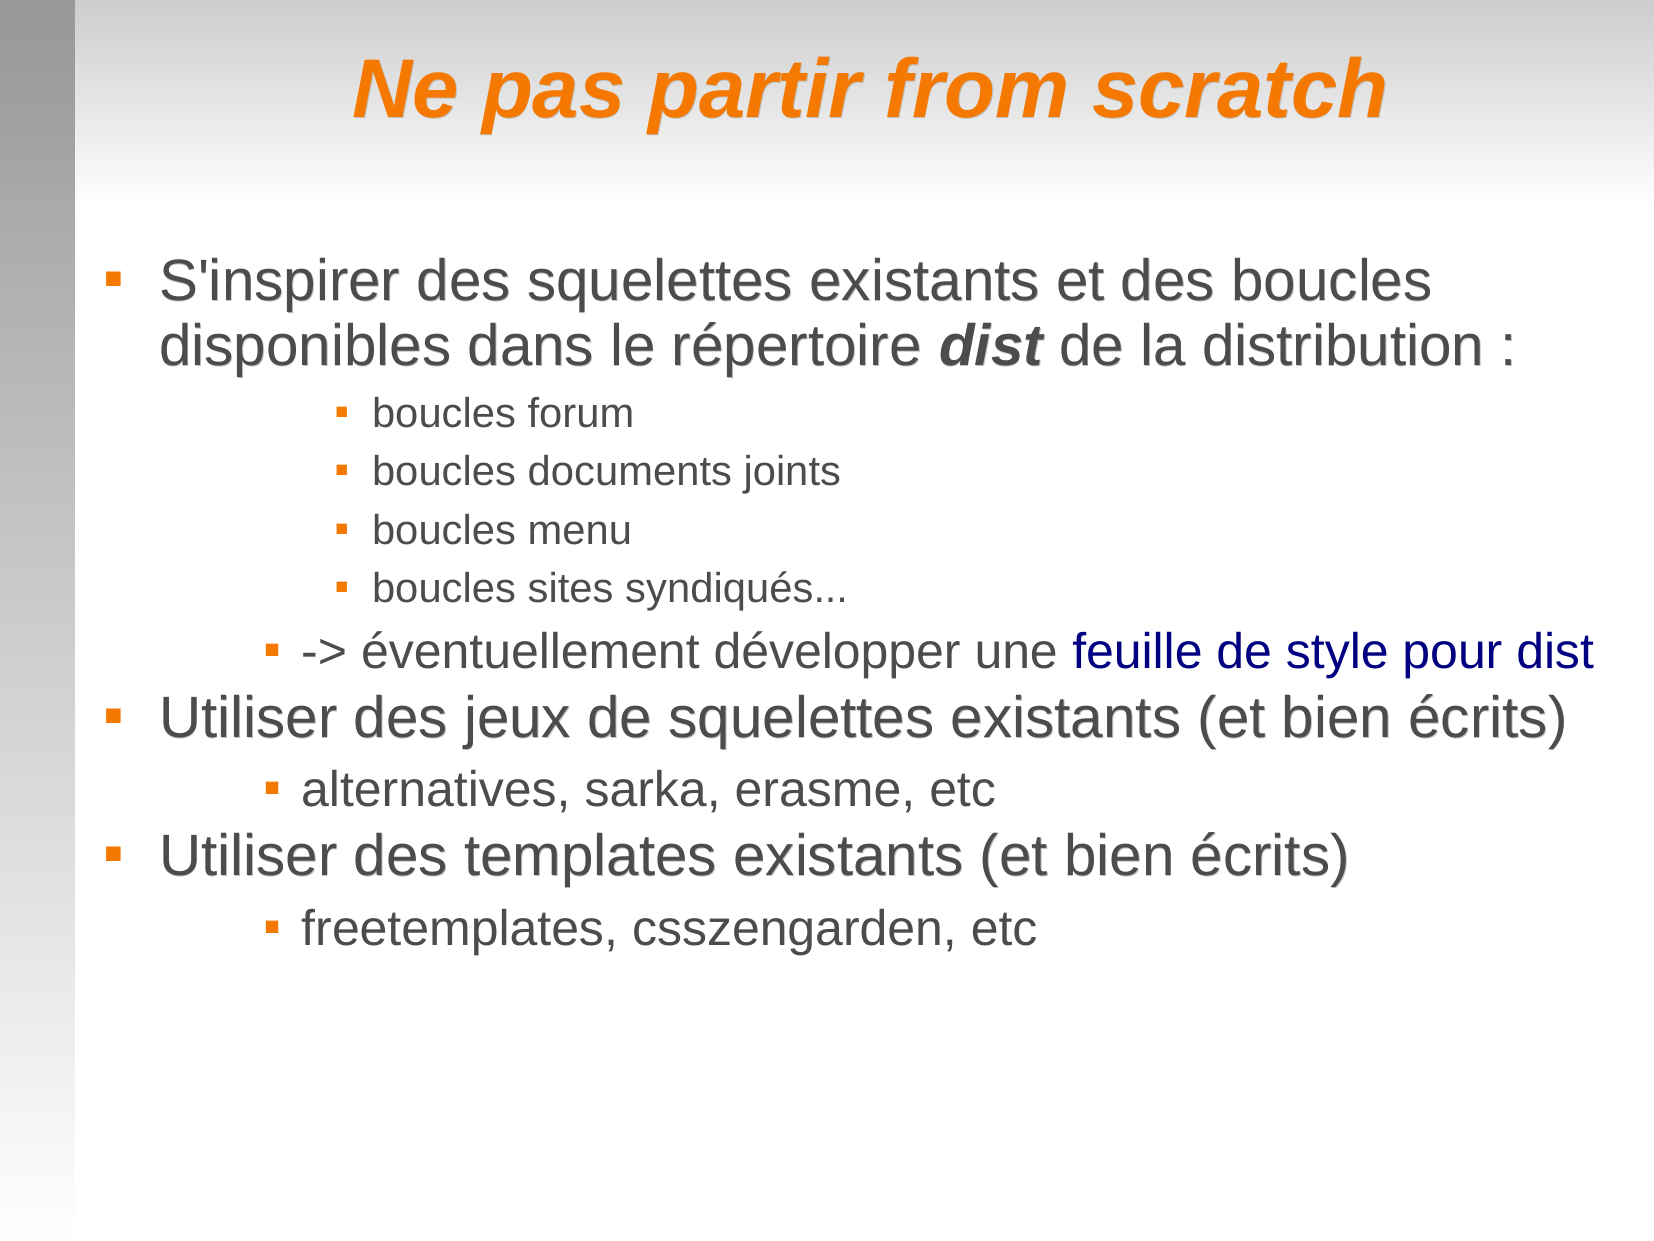

# Ne pas partir from scratch
S'inspirer des squelettes existants et des boucles disponibles dans le répertoire dist de la distribution :
boucles forum
boucles documents joints
boucles menu
boucles sites syndiqués...
-> éventuellement développer une feuille de style pour dist
Utiliser des jeux de squelettes existants (et bien écrits)
alternatives, sarka, erasme, etc
Utiliser des templates existants (et bien écrits)
freetemplates, csszengarden, etc